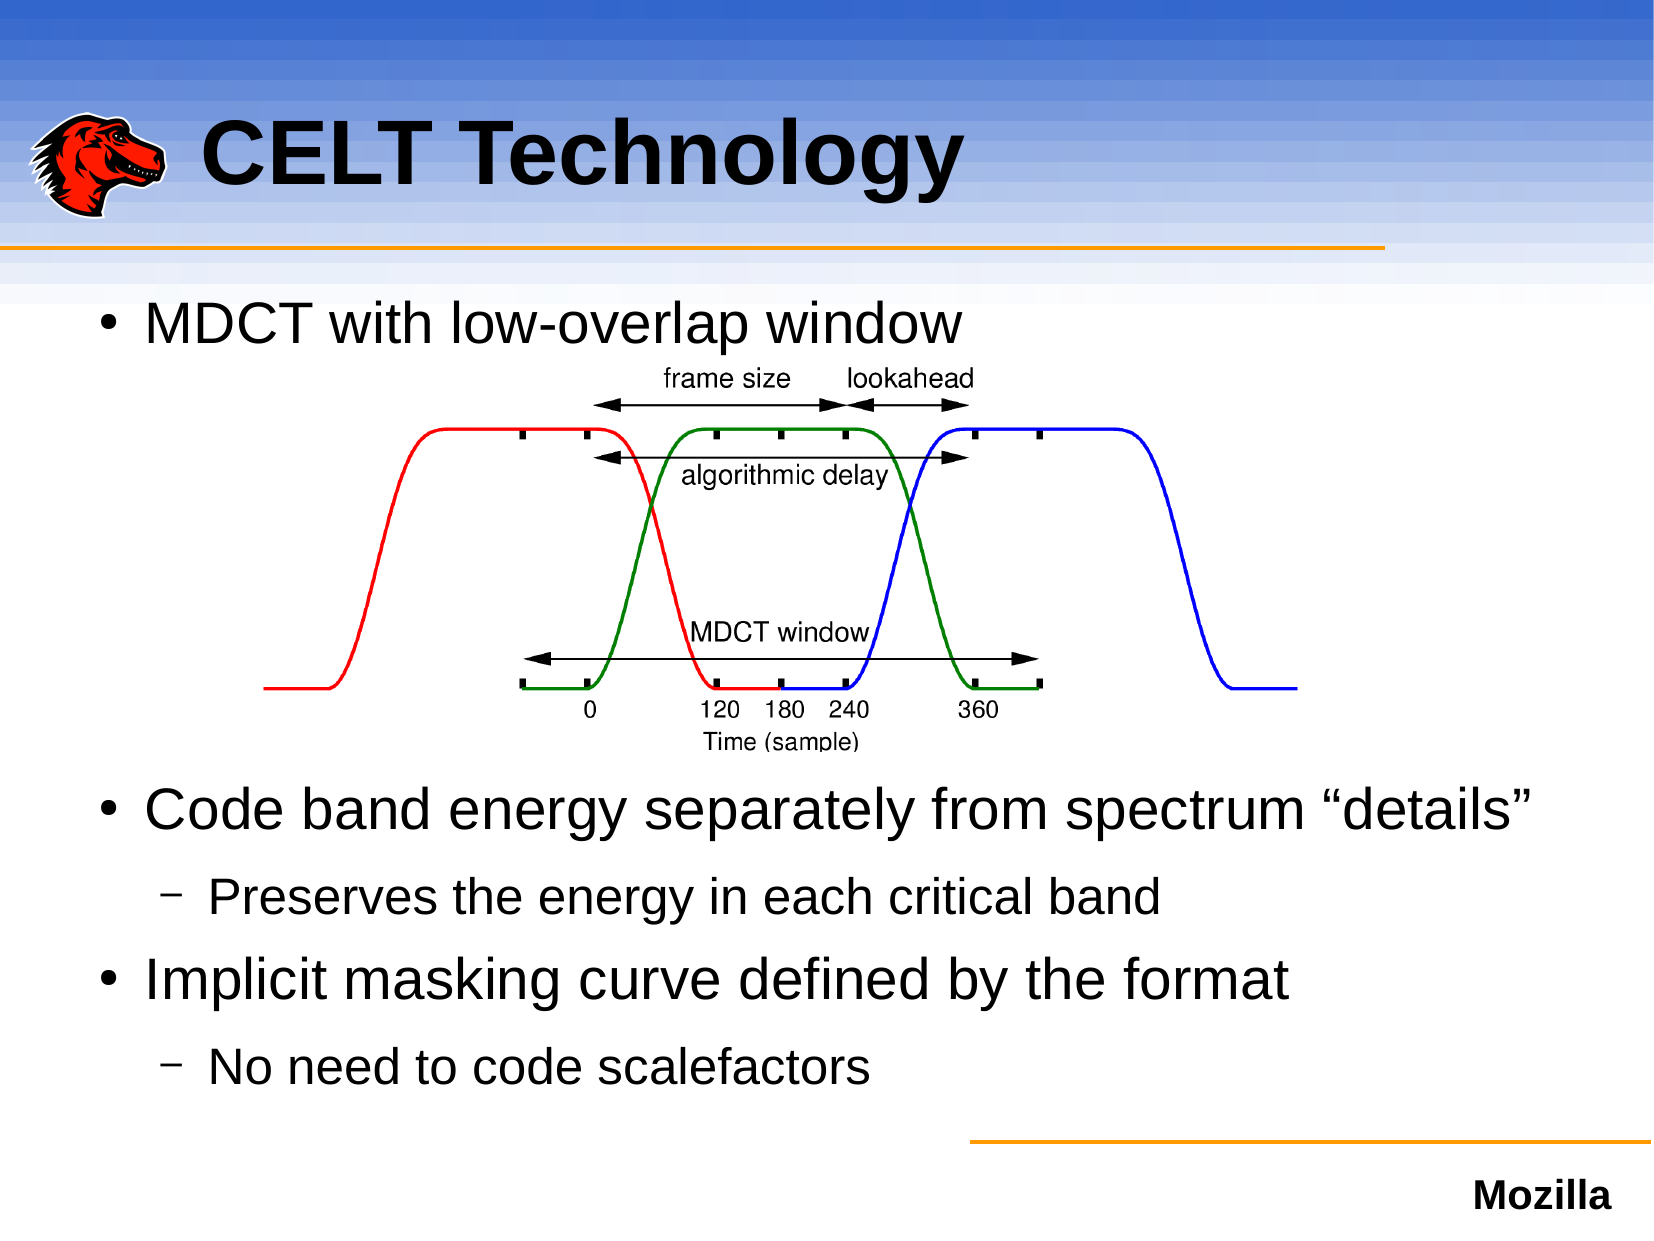

# CELT Technology
MDCT with low-overlap window
Code band energy separately from spectrum “details”
Preserves the energy in each critical band
Implicit masking curve defined by the format
No need to code scalefactors